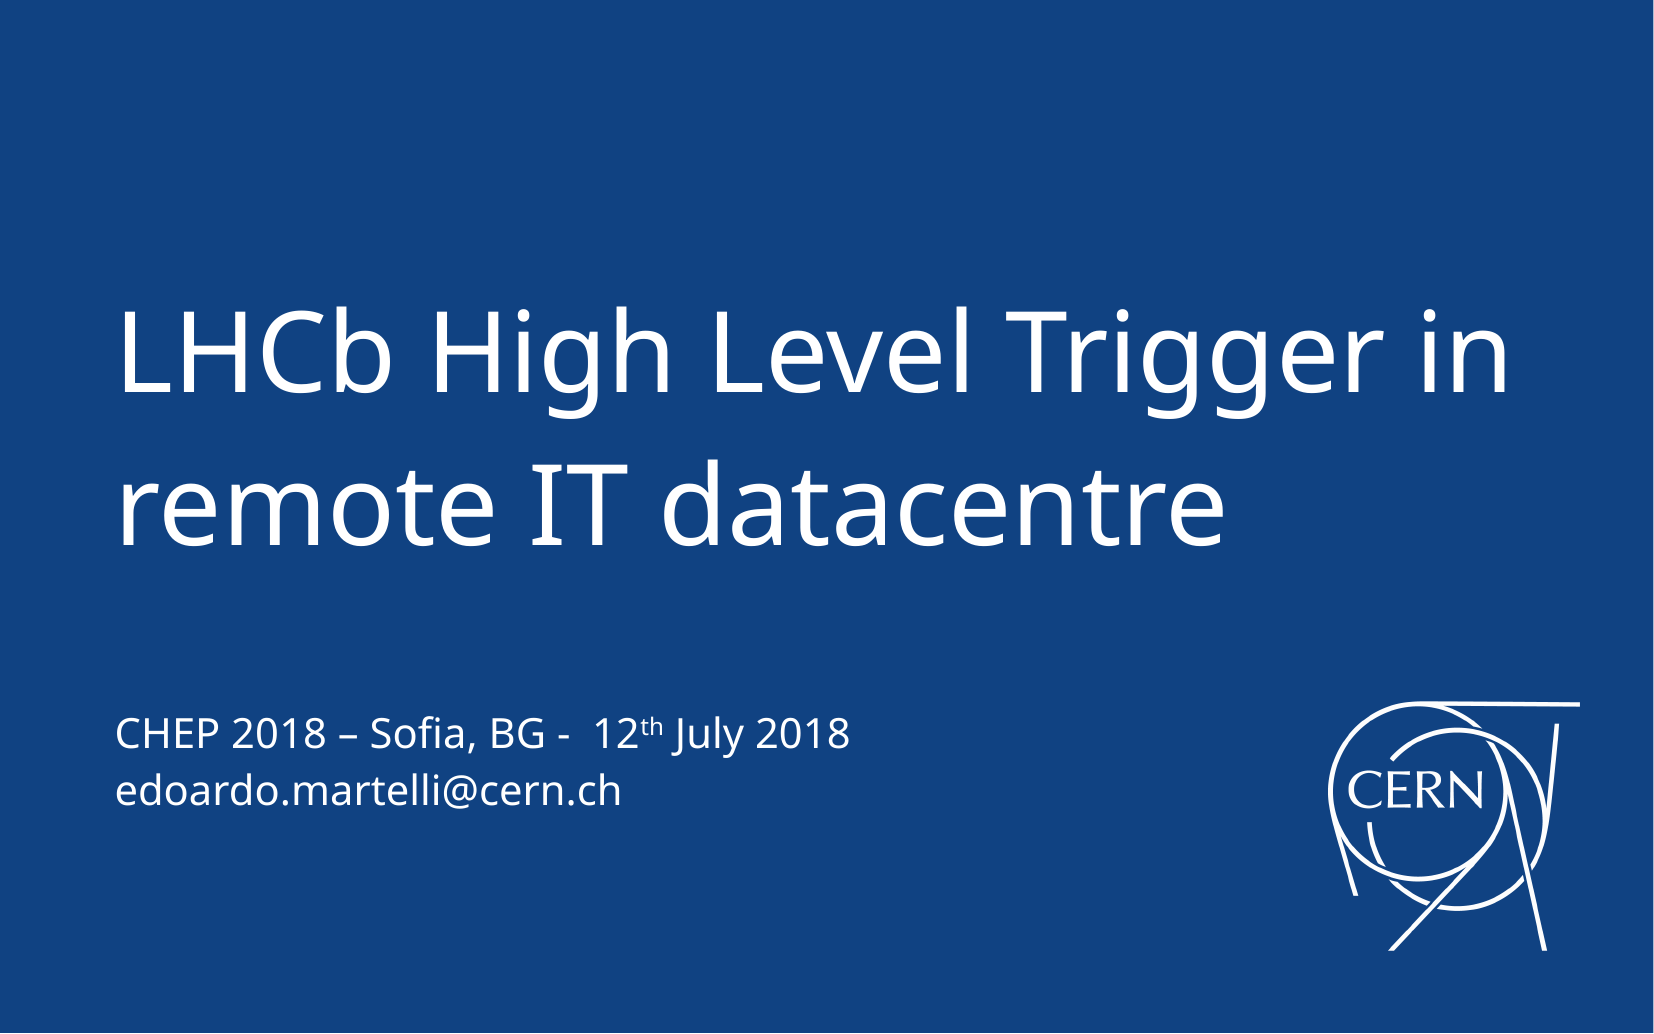

# LHCb High Level Trigger in remote IT datacentre CHEP 2018 – Sofia, BG - 12th July 2018 edoardo.martelli@cern.ch